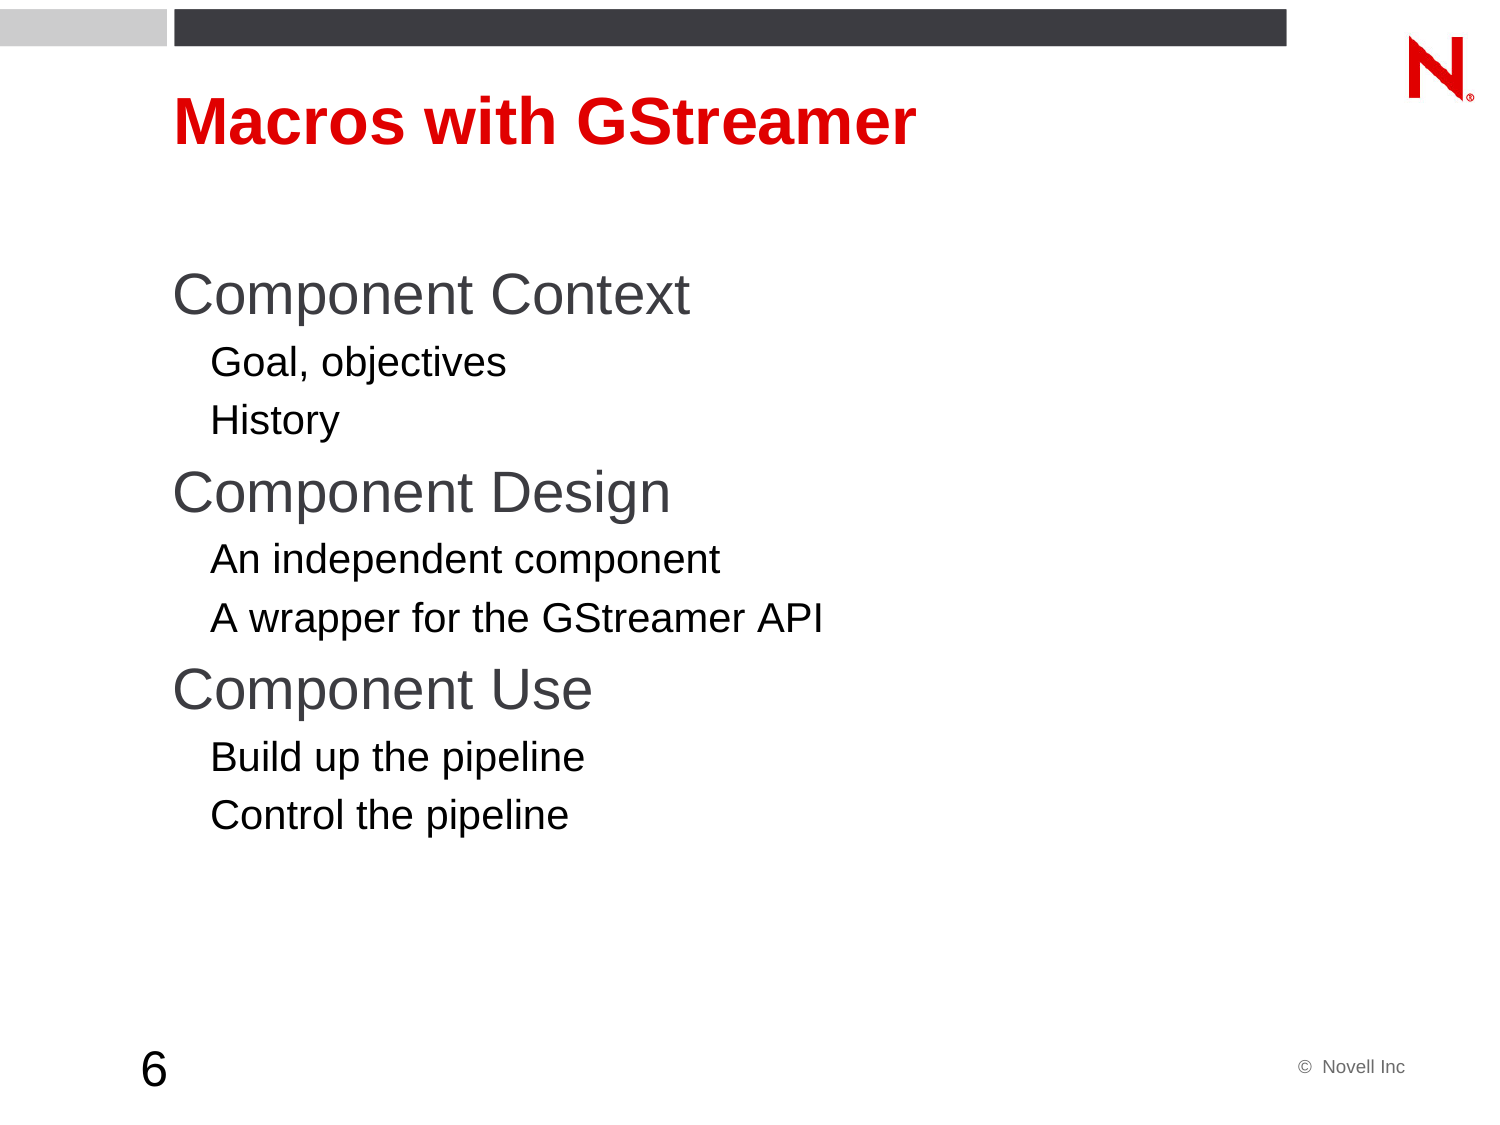

# Macros with GStreamer
Component Context
Goal, objectives
History
Component Design
An independent component
A wrapper for the GStreamer API
Component Use
Build up the pipeline
Control the pipeline